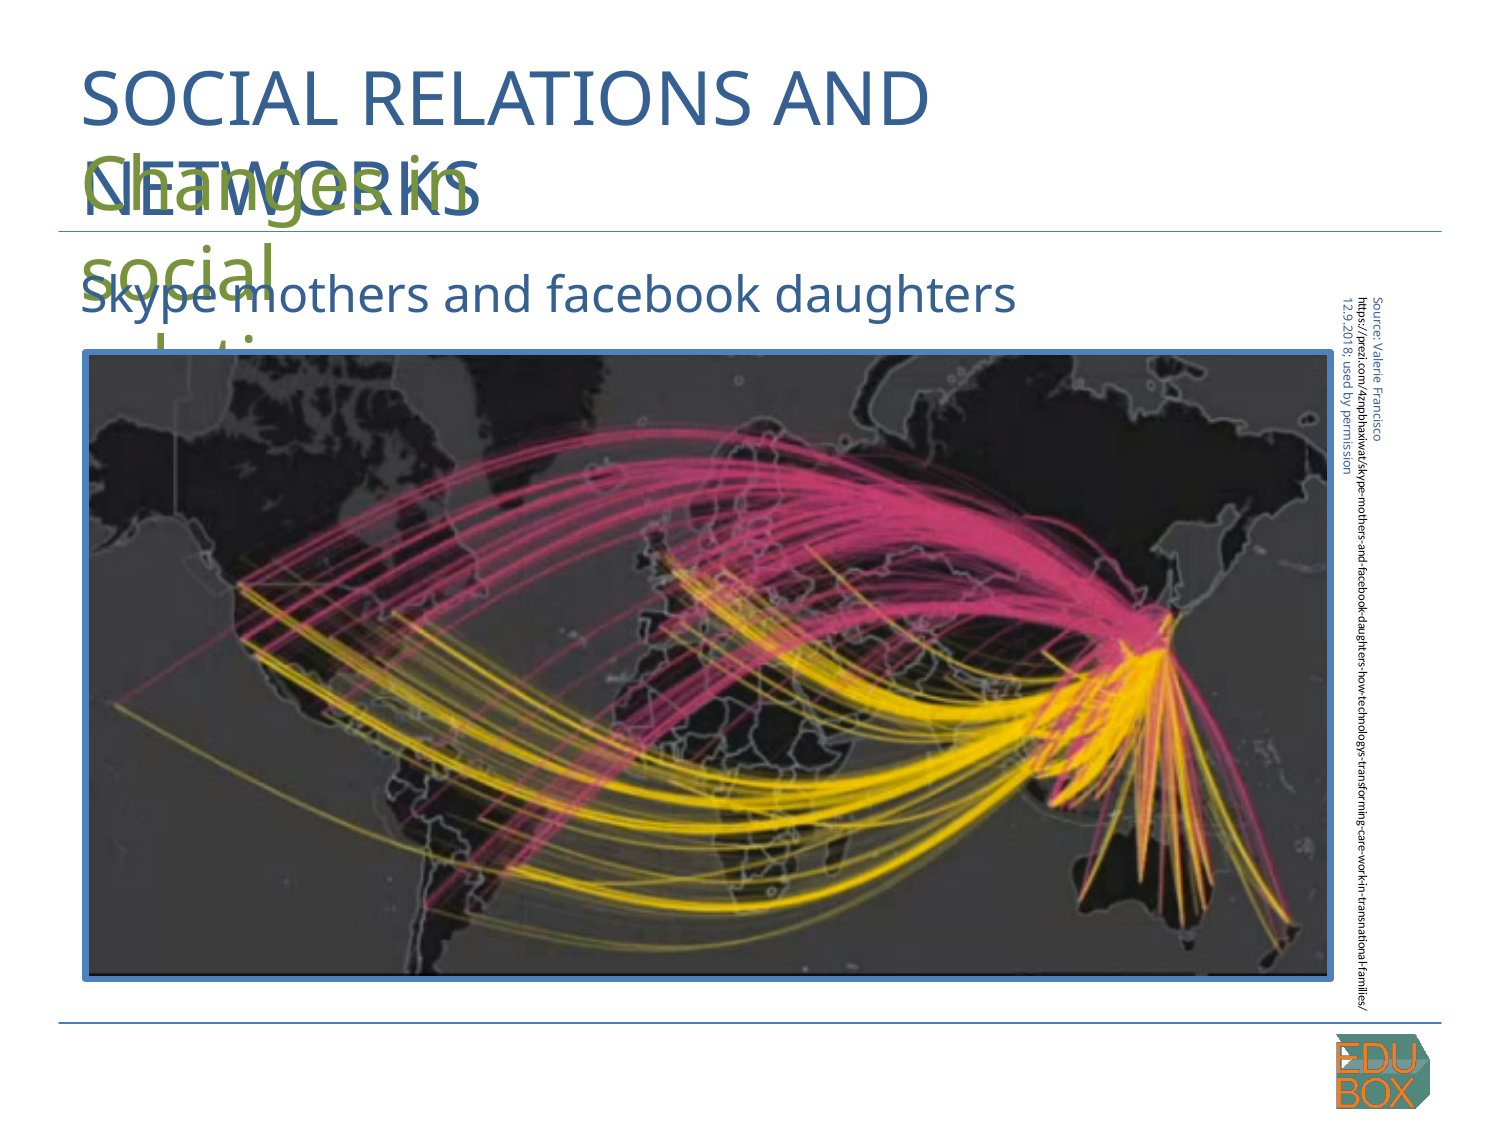

# SOCIAL RELATIONS AND NETWORKS
Changes in social relations
Skype mothers and facebook daughters
Source: Valerie Francisco https://prezi.com/4znpbhaxiwat/skype-mothers-and-facebook-daughters-how-technologys-transforming-care-work-in-transnational-families/ 12.9.2018; used by permission